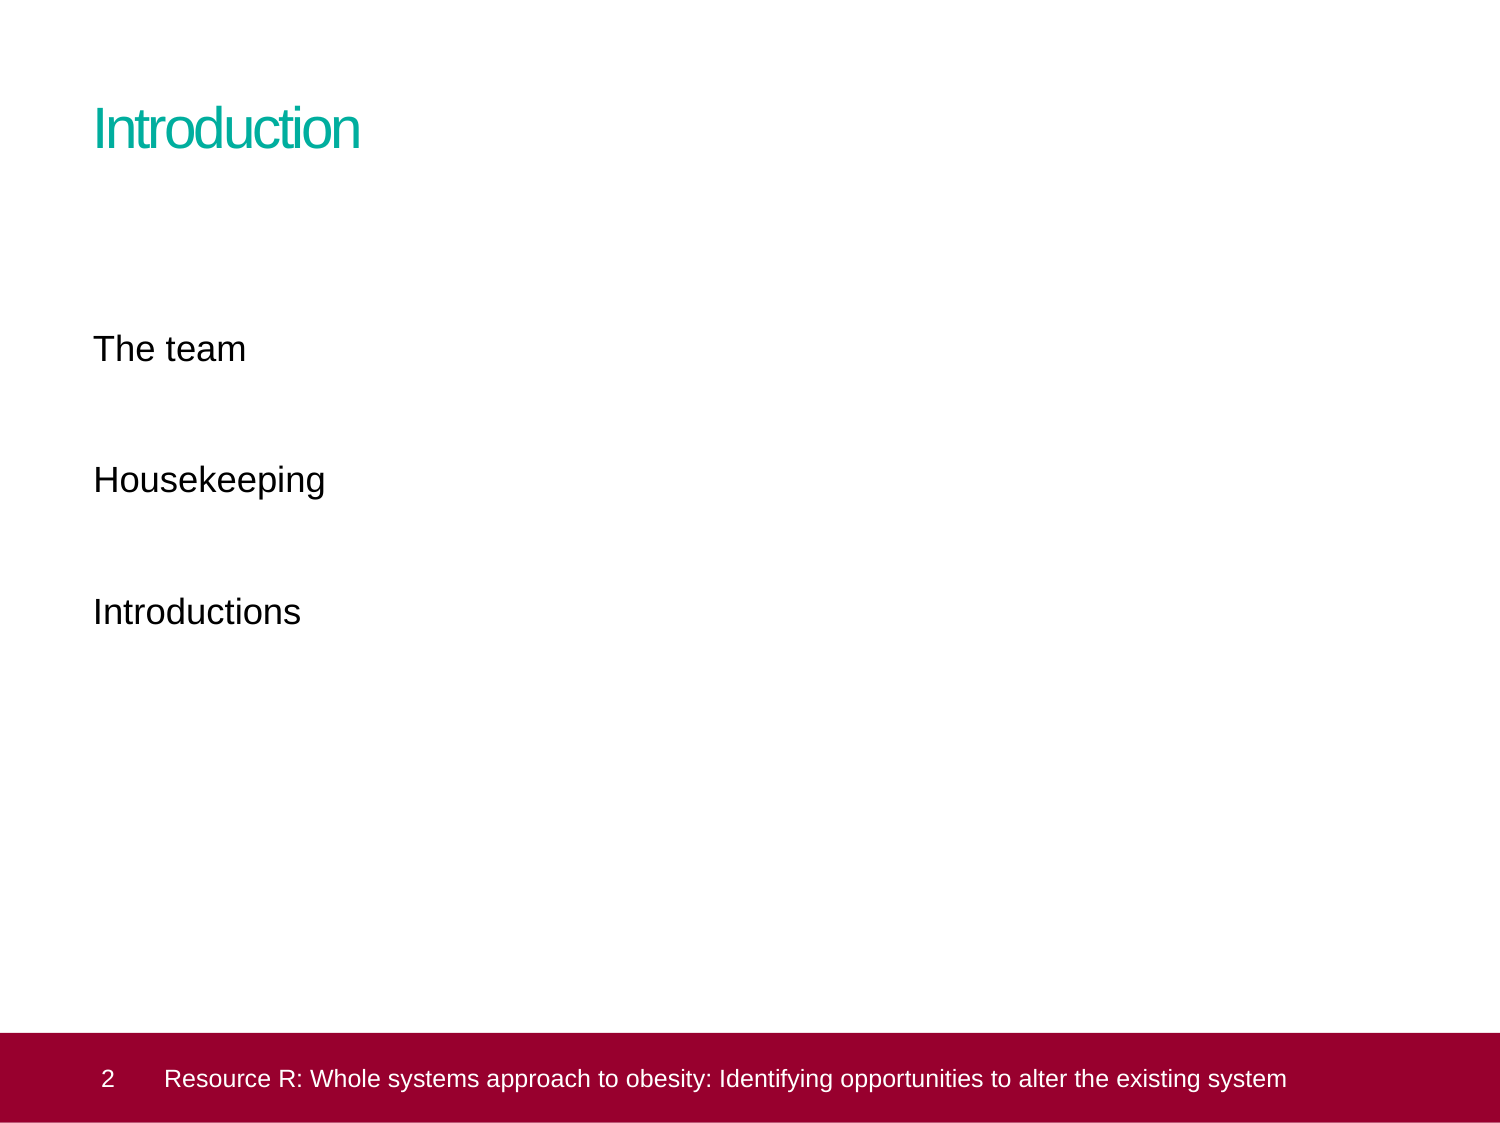

Introduction
# The team
Housekeeping
Introductions
 1
Resource R: Whole systems approach to obesity: Identifying opportunities to alter the existing system